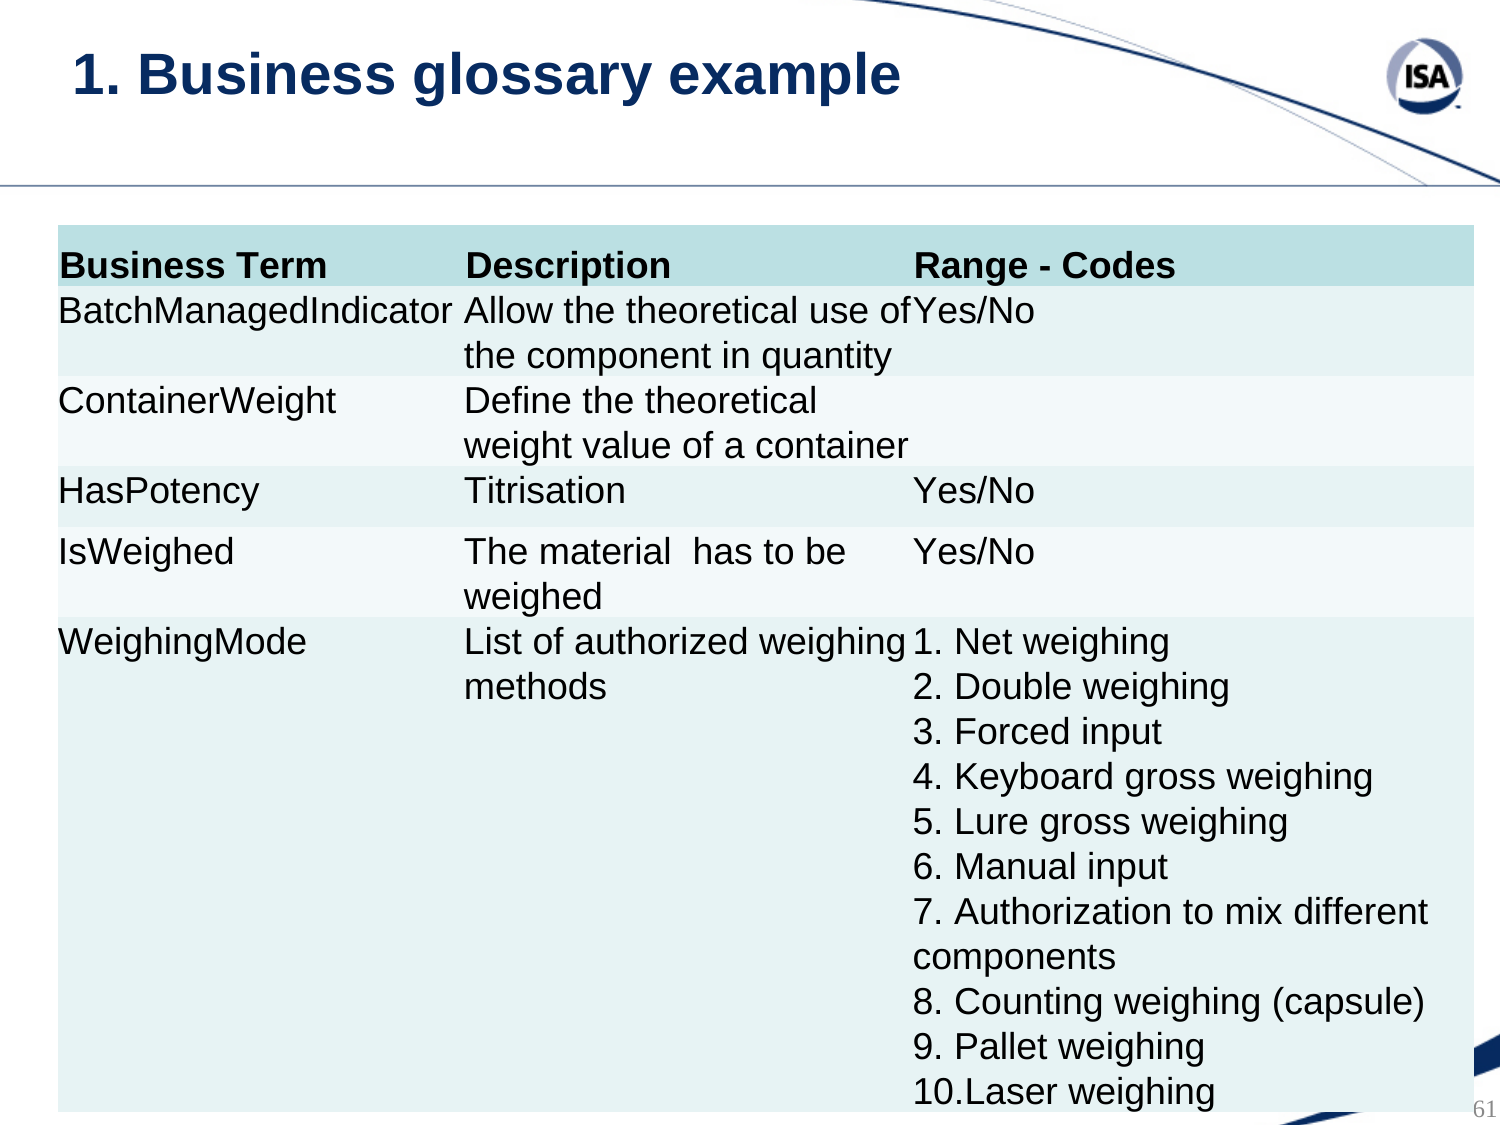

# 1. Business glossary example
| Business Term | Description | Range - Codes |
| --- | --- | --- |
| BatchManagedIndicator | Allow the theoretical use of the component in quantity | Yes/No |
| ContainerWeight | Define the theoretical weight value of a container | |
| HasPotency | Titrisation | Yes/No |
| IsWeighed | The material has to be weighed | Yes/No |
| WeighingMode | List of authorized weighing methods | 1. Net weighing 2. Double weighing 3. Forced input 4. Keyboard gross weighing 5. Lure gross weighing 6. Manual input 7. Authorization to mix different components 8. Counting weighing (capsule) 9. Pallet weighing 10.Laser weighing |